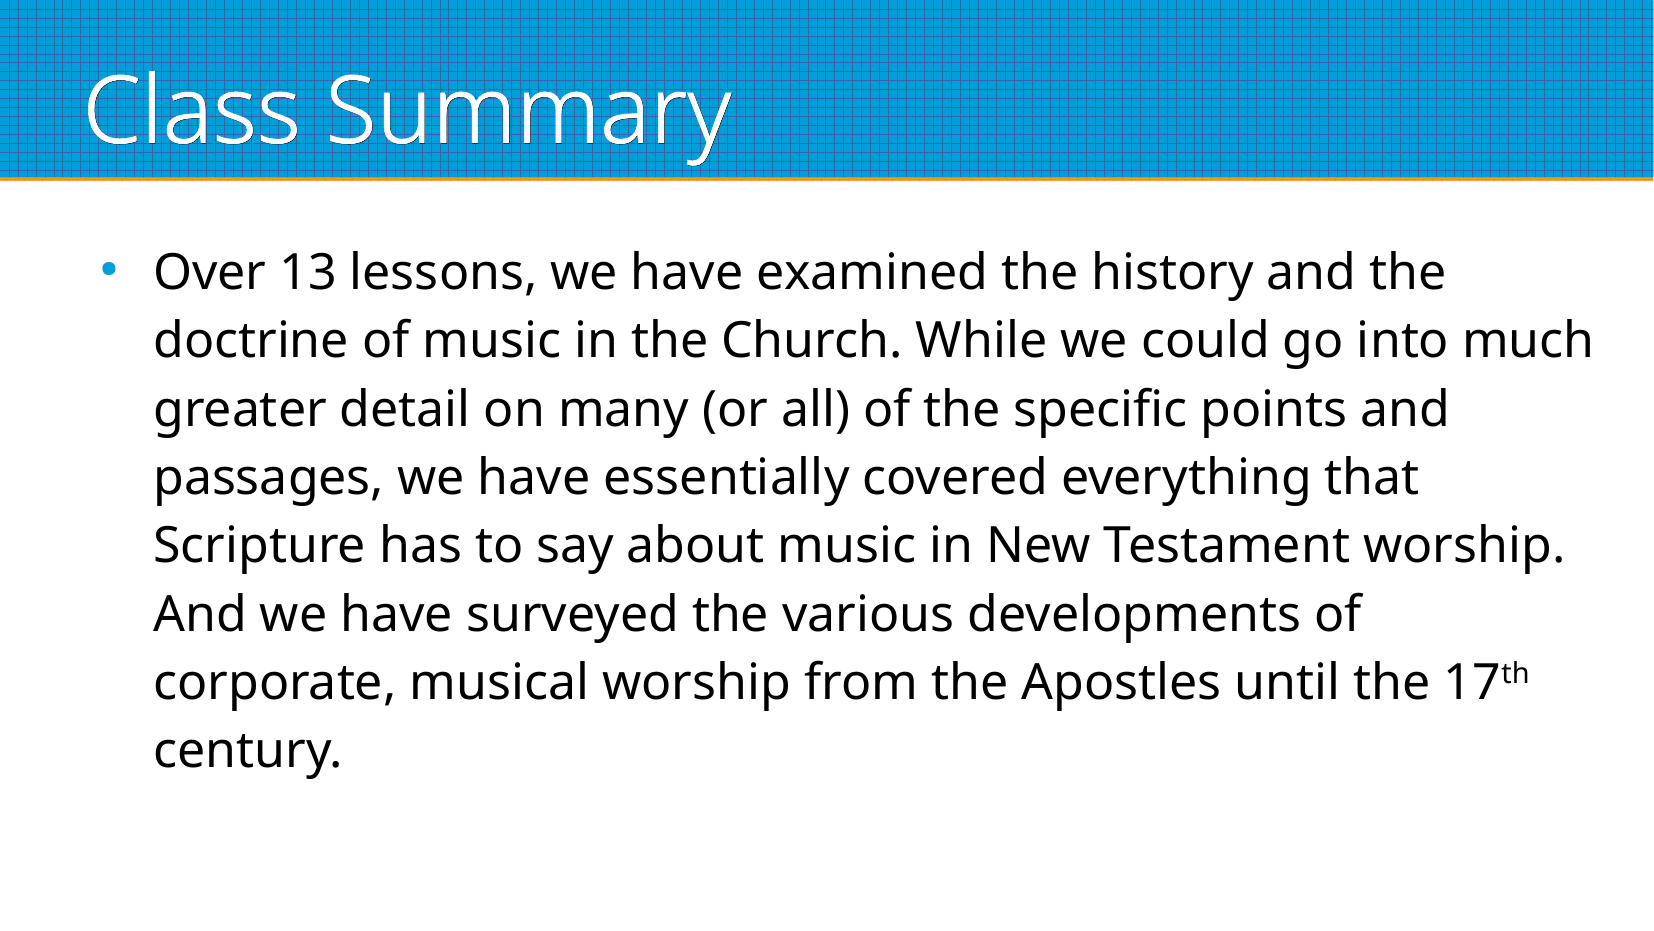

# Class Summary
Over 13 lessons, we have examined the history and the doctrine of music in the Church. While we could go into much greater detail on many (or all) of the specific points and passages, we have essentially covered everything that Scripture has to say about music in New Testament worship. And we have surveyed the various developments of corporate, musical worship from the Apostles until the 17th century.